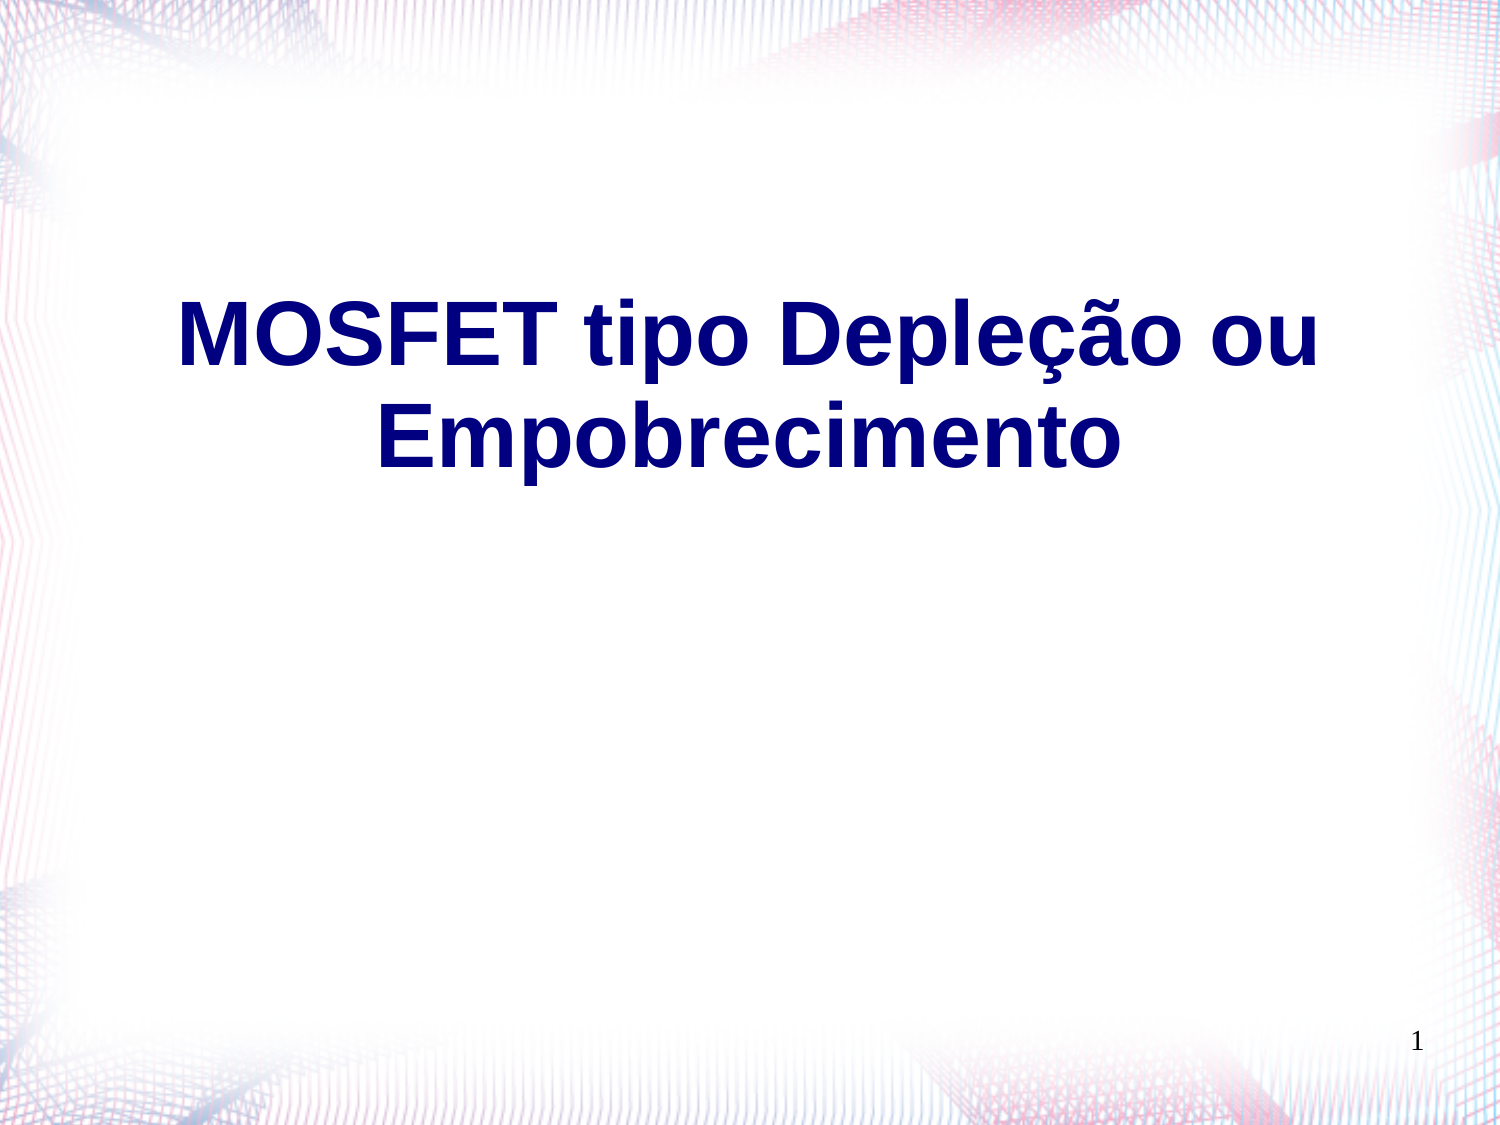

# MOSFET tipo Depleção ou Empobrecimento
1